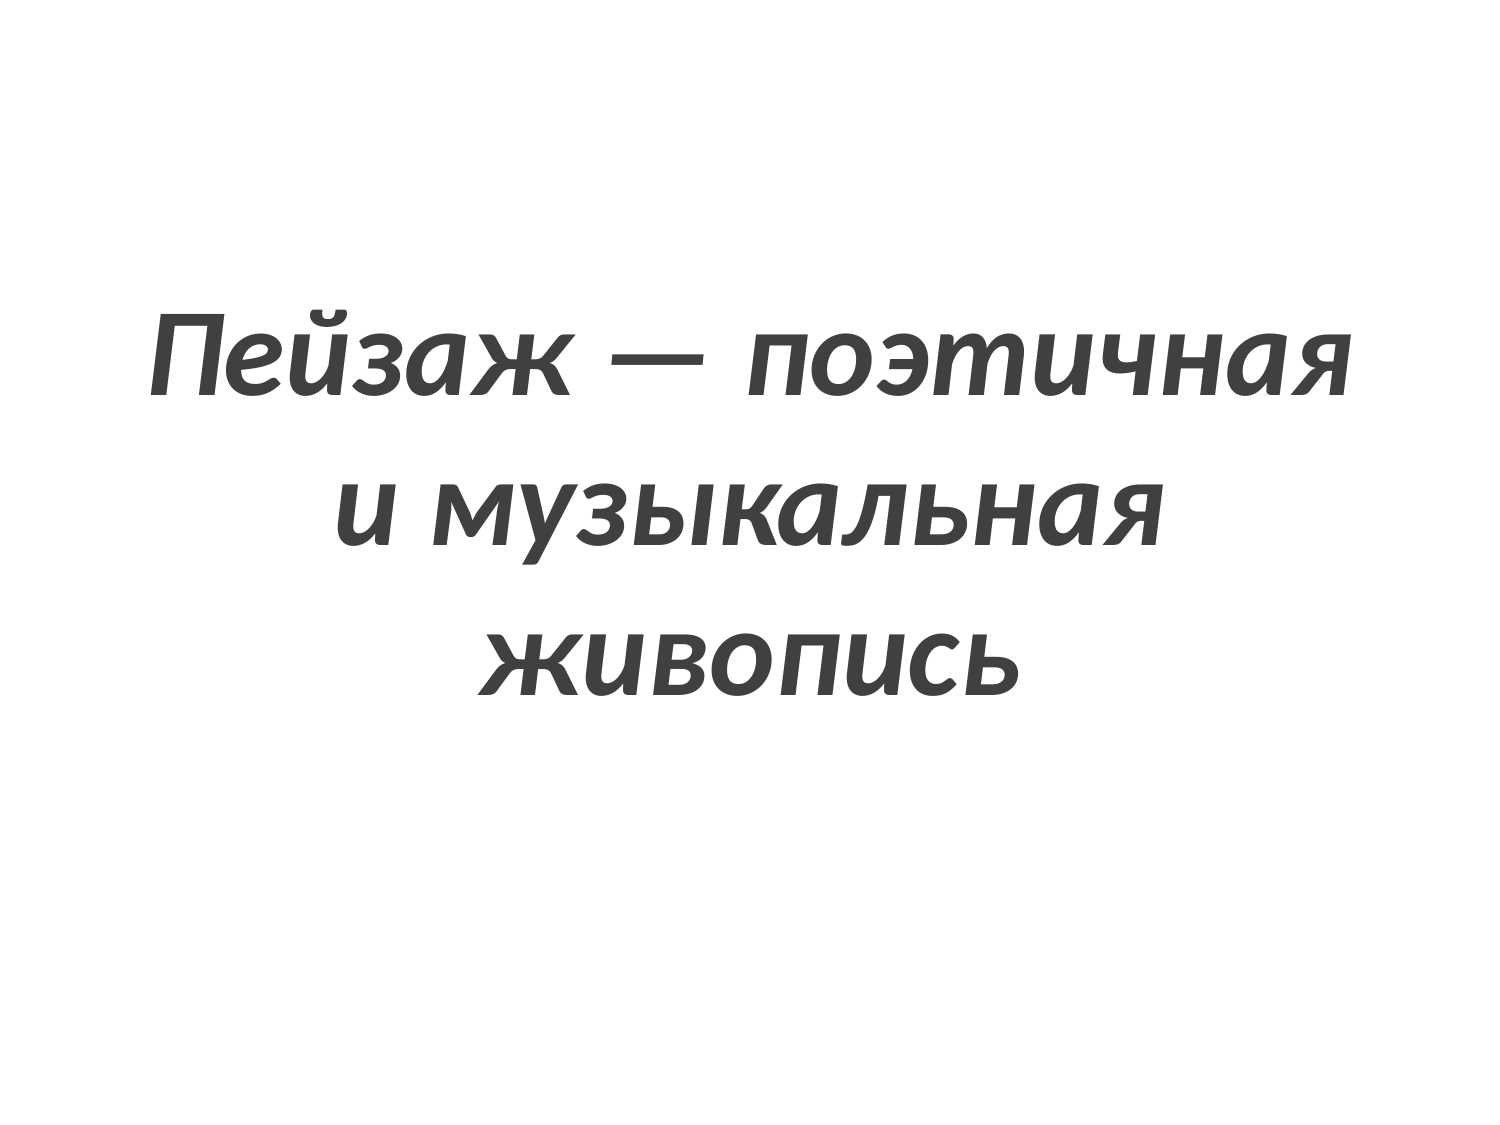

# Пейзаж — поэтичная и музыкальная живопись